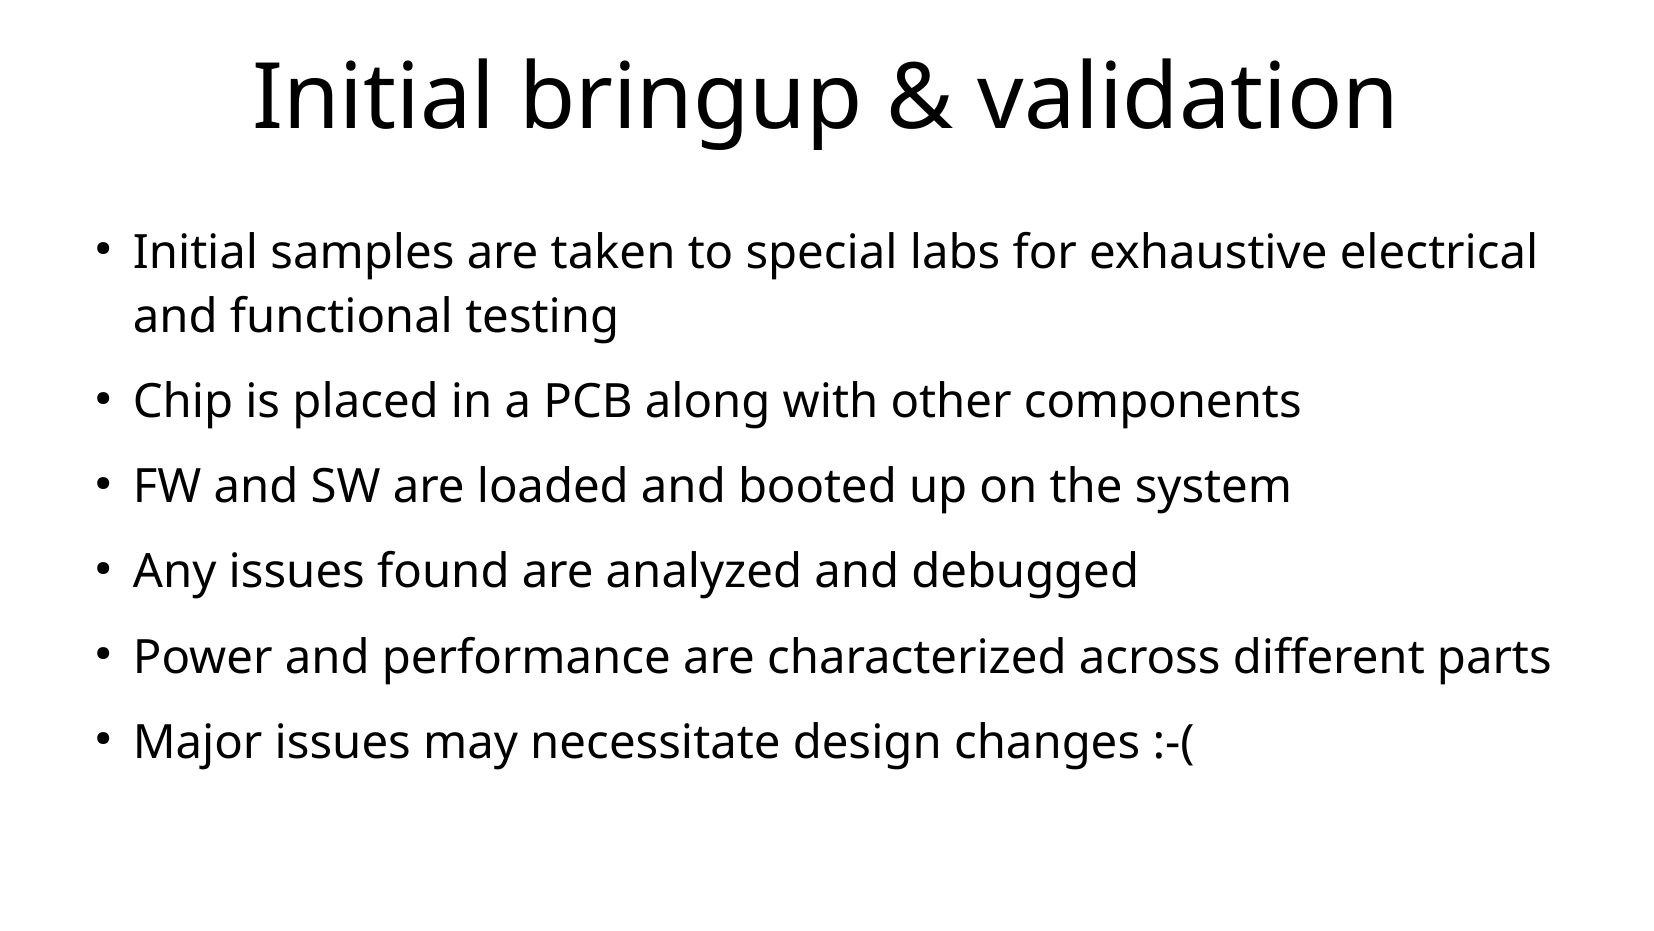

# Initial bringup & validation
Initial samples are taken to special labs for exhaustive electrical and functional testing
Chip is placed in a PCB along with other components
FW and SW are loaded and booted up on the system
Any issues found are analyzed and debugged
Power and performance are characterized across different parts
Major issues may necessitate design changes :-(